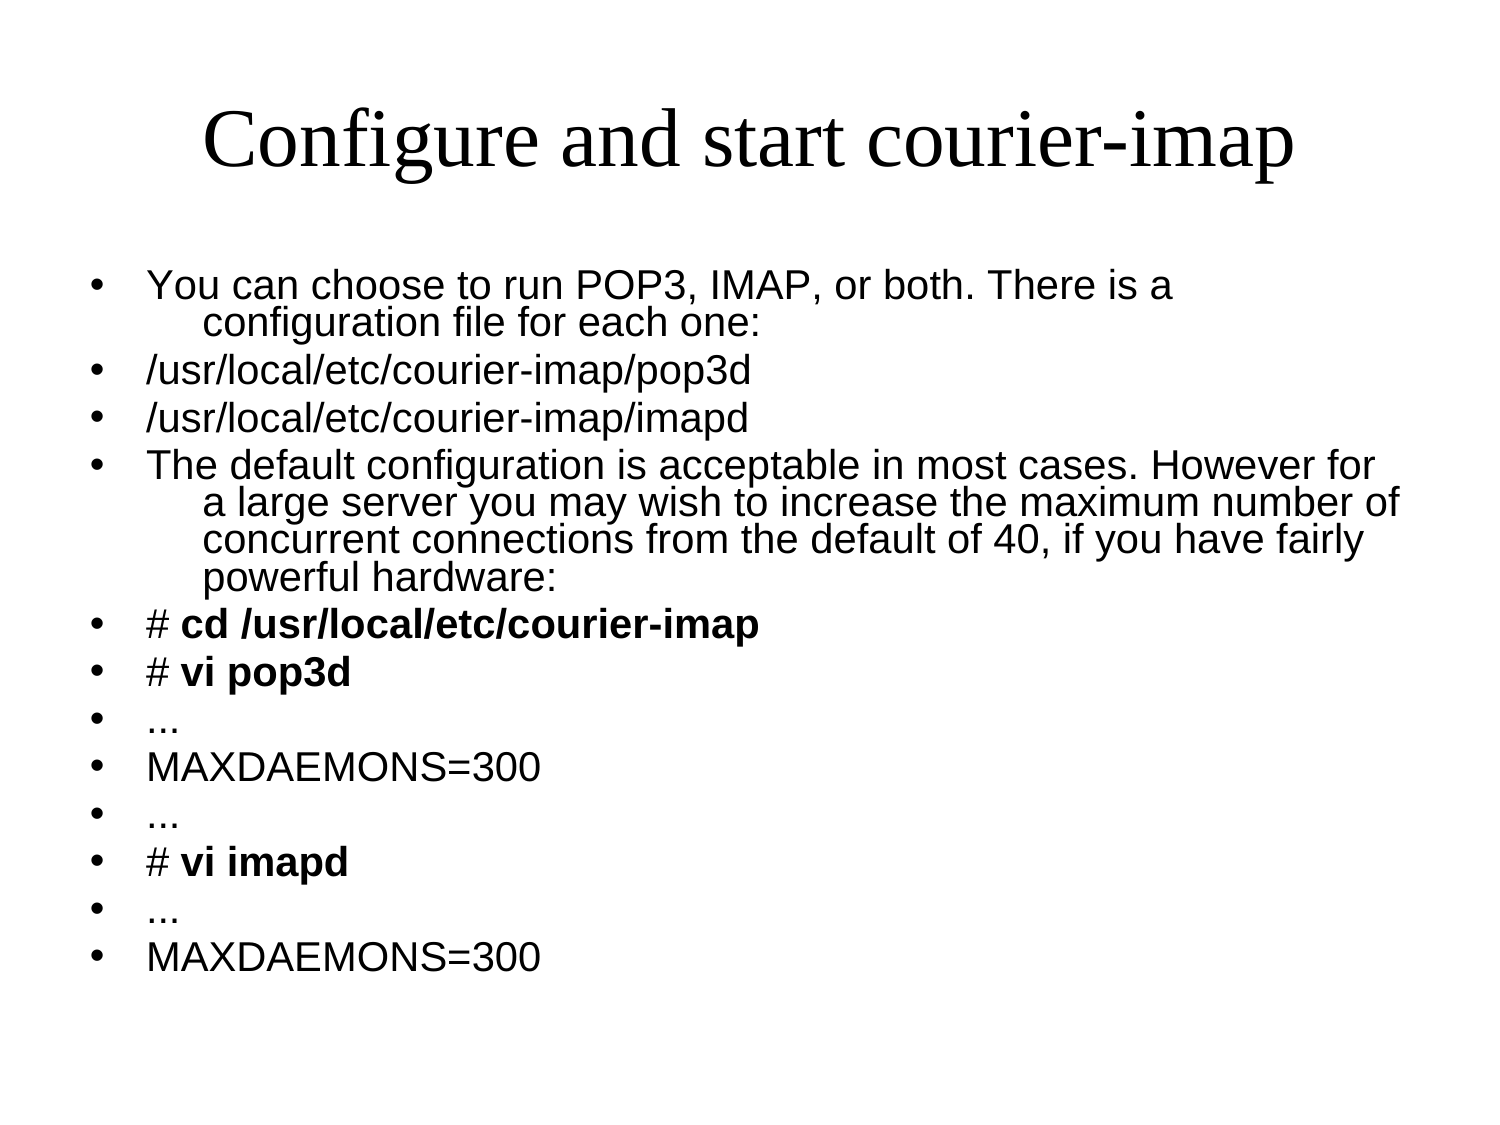

# Configure and start courier-imap
You can choose to run POP3, IMAP, or both. There is a configuration file for each one:
/usr/local/etc/courier-imap/pop3d
/usr/local/etc/courier-imap/imapd
The default configuration is acceptable in most cases. However for a large server you may wish to increase the maximum number of concurrent connections from the default of 40, if you have fairly powerful hardware:
# cd /usr/local/etc/courier-imap
# vi pop3d
...
MAXDAEMONS=300
...
# vi imapd
...
MAXDAEMONS=300